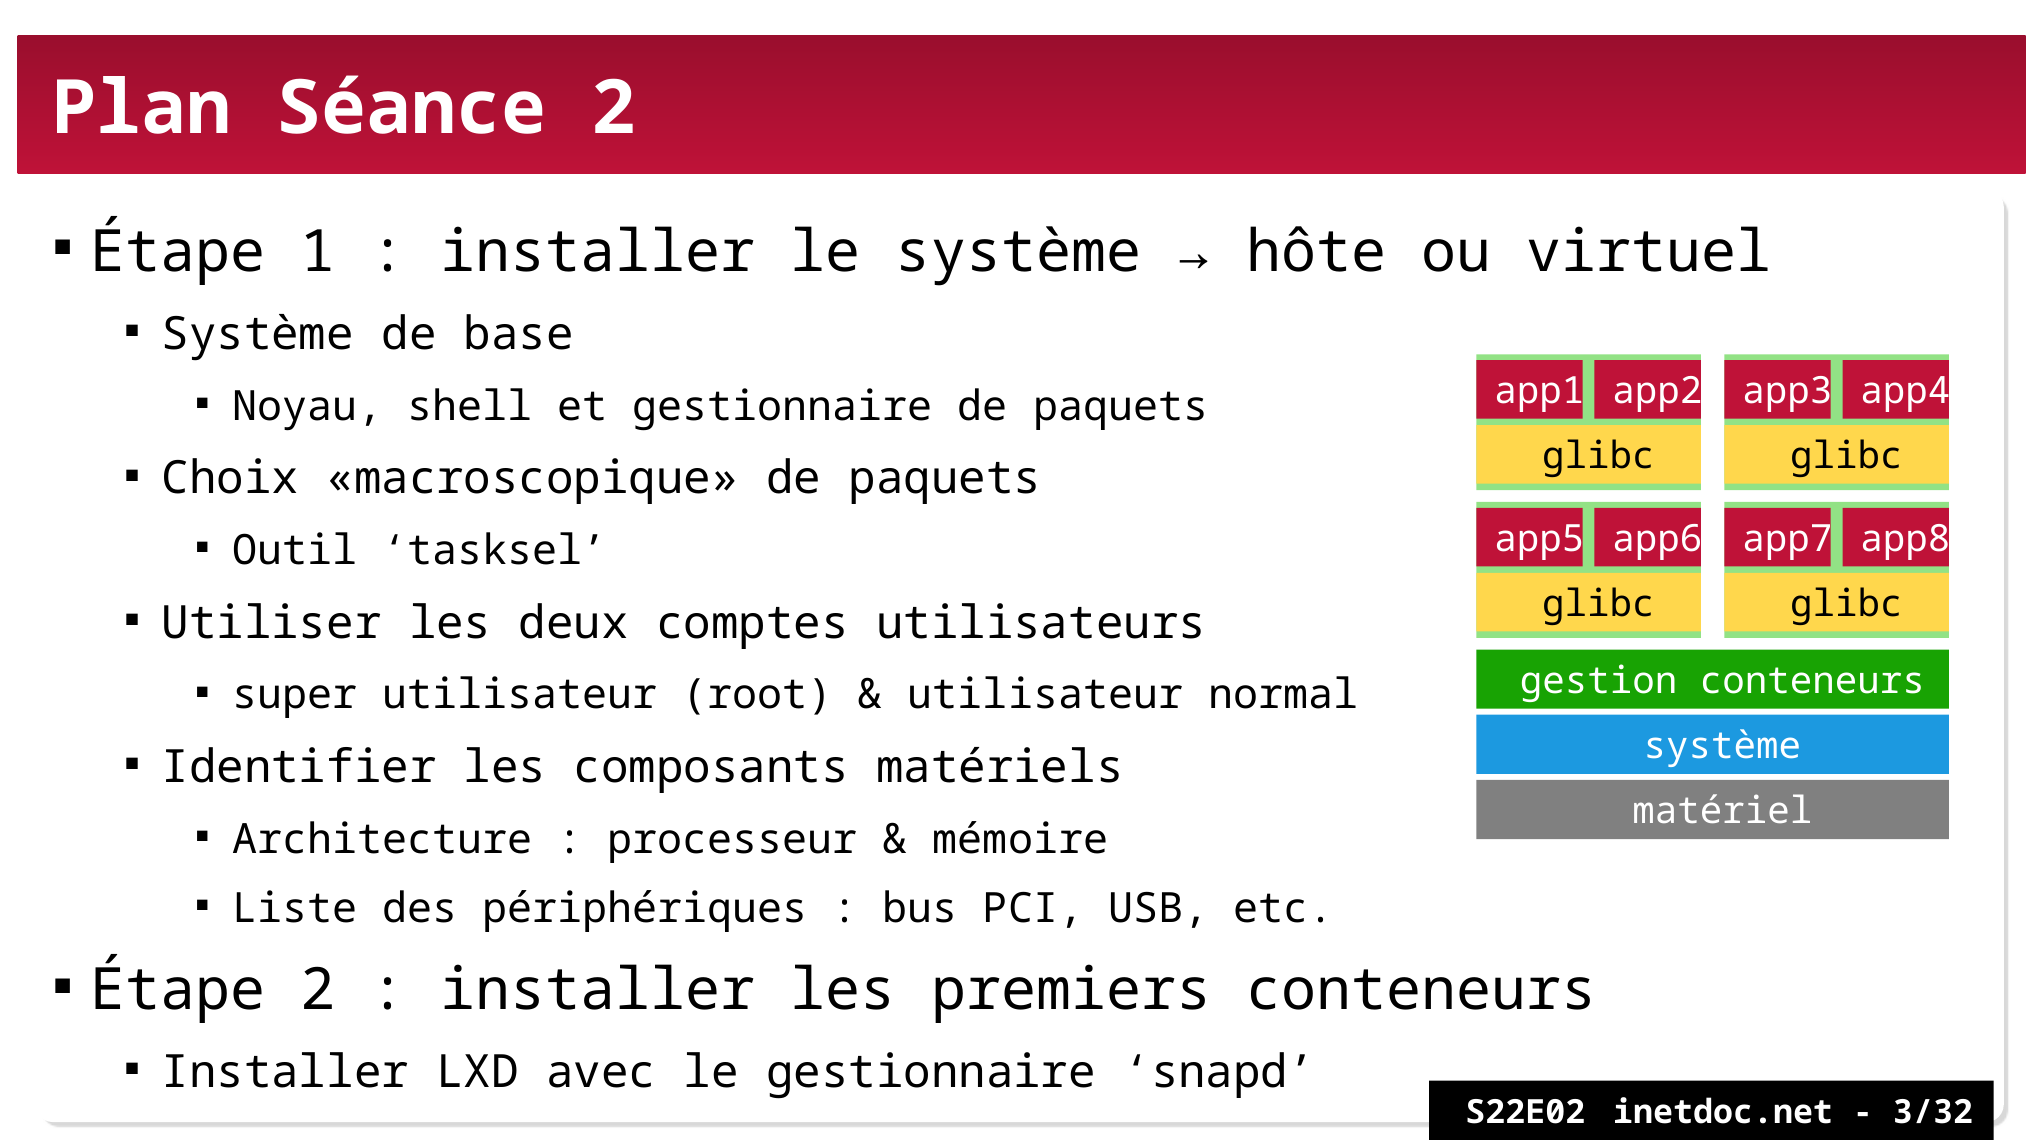

Plan Séance 2
Étape 1 : installer le système → hôte ou virtuel
Système de base
Noyau, shell et gestionnaire de paquets
Choix «macroscopique» de paquets
Outil ‘tasksel’
Utiliser les deux comptes utilisateurs
super utilisateur (root) & utilisateur normal
Identifier les composants matériels
Architecture : processeur & mémoire
Liste des périphériques : bus PCI, USB, etc.
Étape 2 : installer les premiers conteneurs
Installer LXD avec le gestionnaire ‘snapd’
app1
app2
app3
app4
glibc
glibc
app5
app6
app7
app8
glibc
glibc
gestion conteneurs
système
matériel
S22E02	inetdoc.net - 1/32